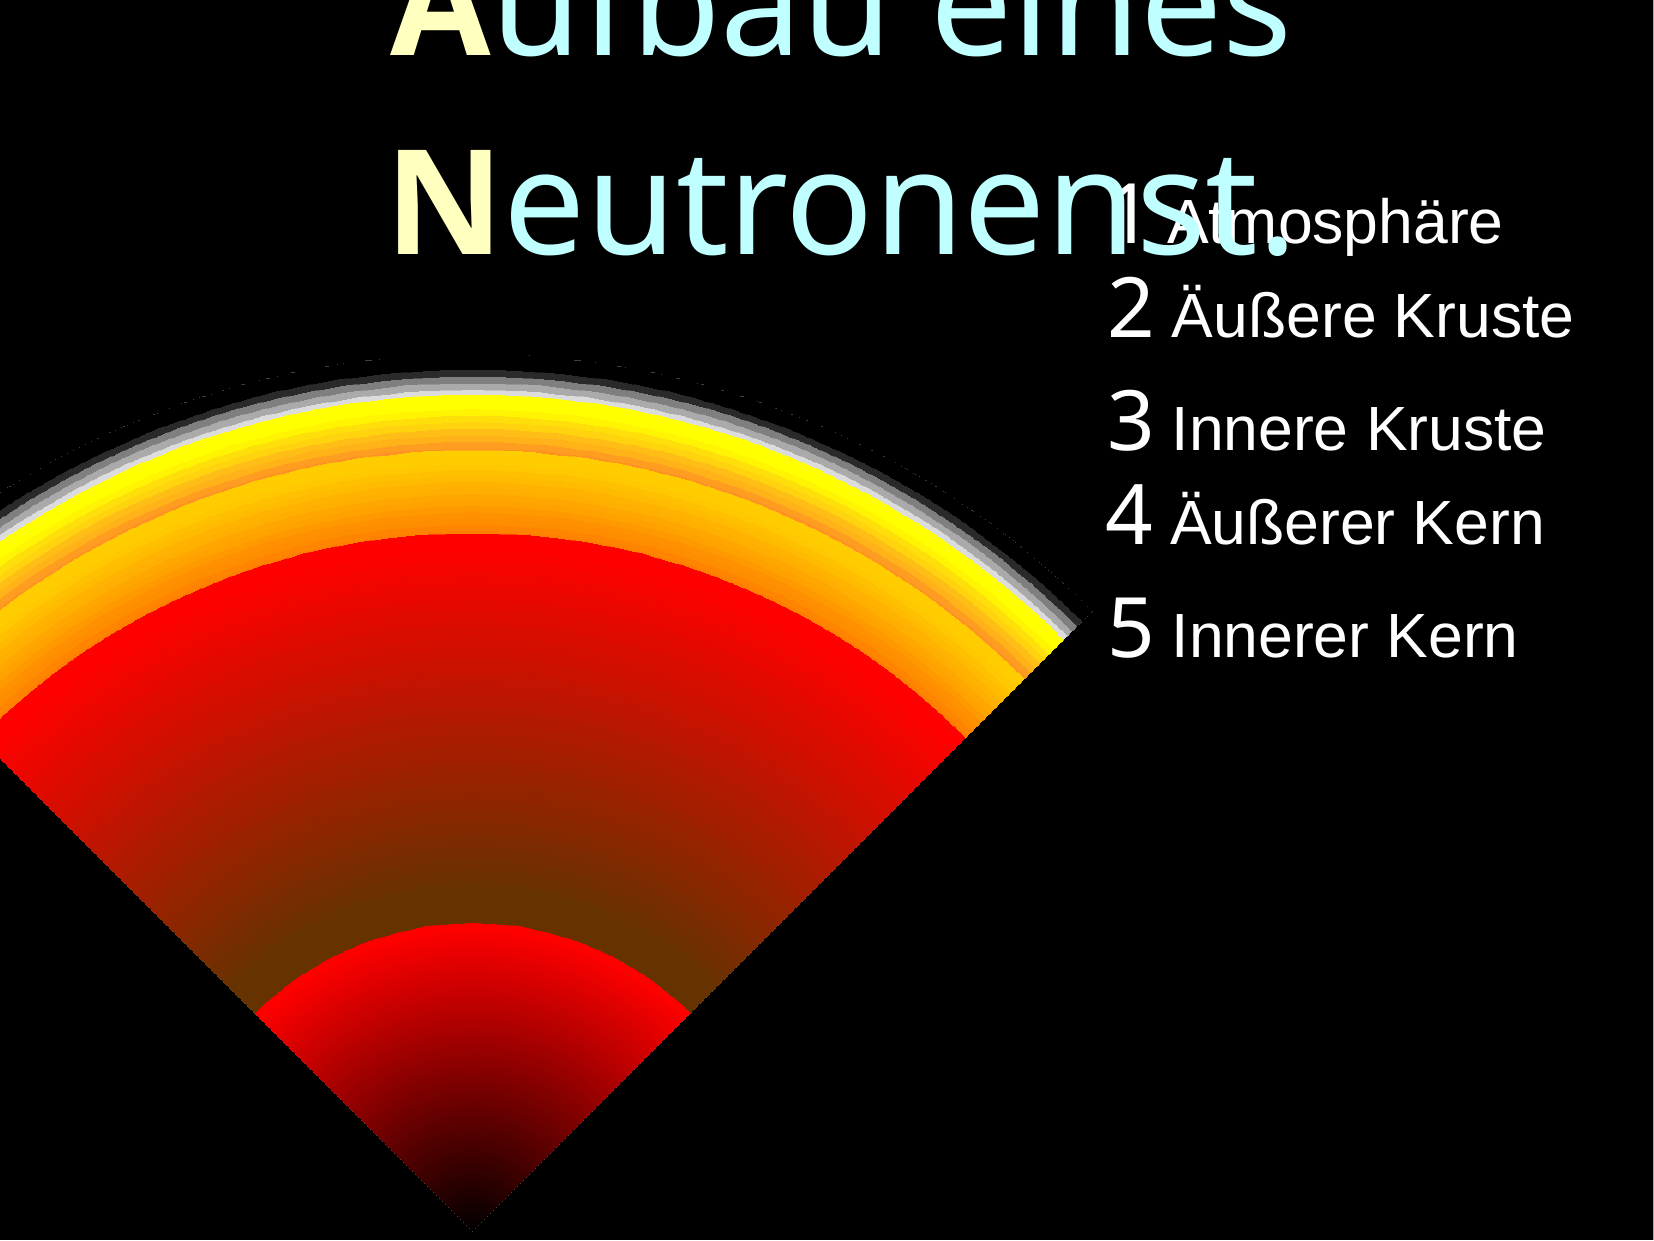

# Aufbau eines Neutronenst.
1 Atmosphäre
2 Äußere Kruste
3 Innere Kruste
4 Äußerer Kern
5 Innerer Kern